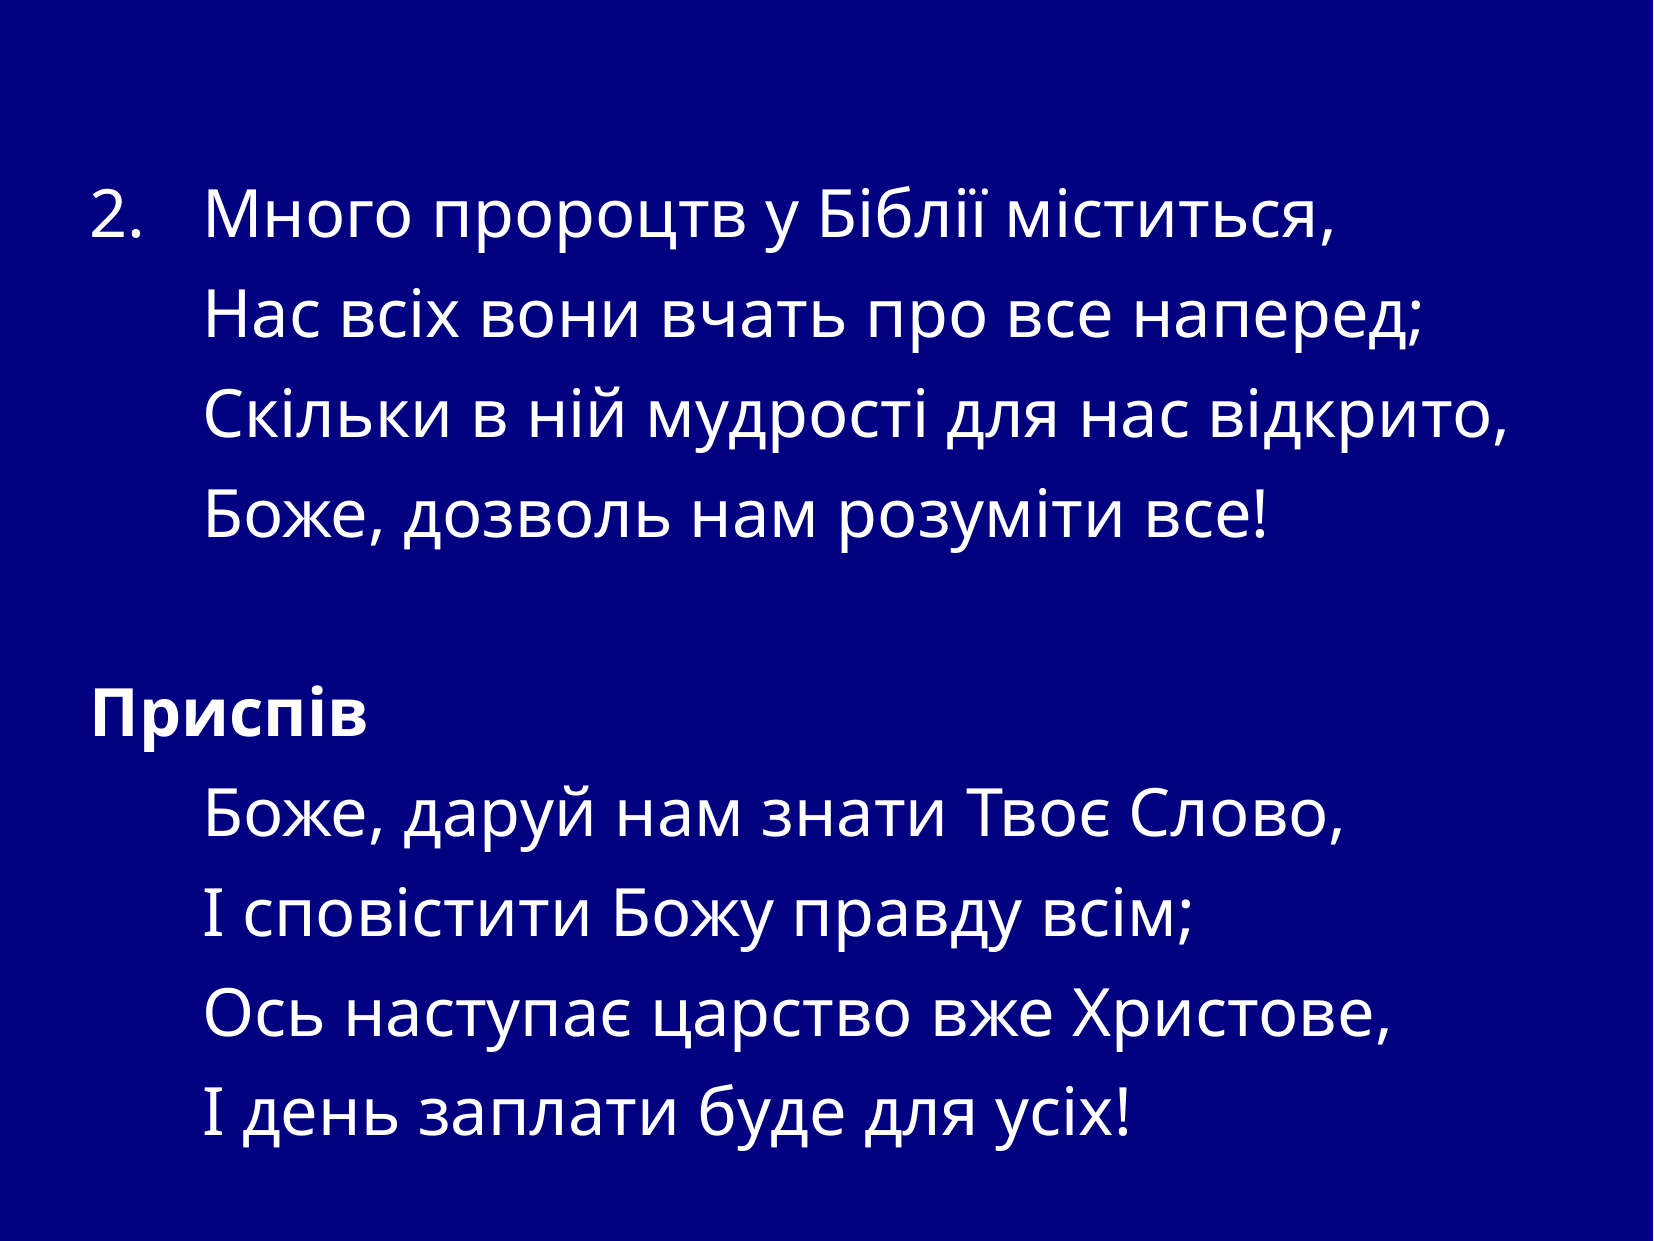

2.	Много пророцтв у Біблії міститься,
	Нас всіх вони вчать про все наперед;
	Скільки в ній мудрості для нас відкрито,
	Боже, дозволь нам розуміти все!
Приспів
	Боже, даруй нам знати Твоє Слово,
	І сповістити Божу правду всім;
	Ось наступає царство вже Христове,
	І день заплати буде для усіх!